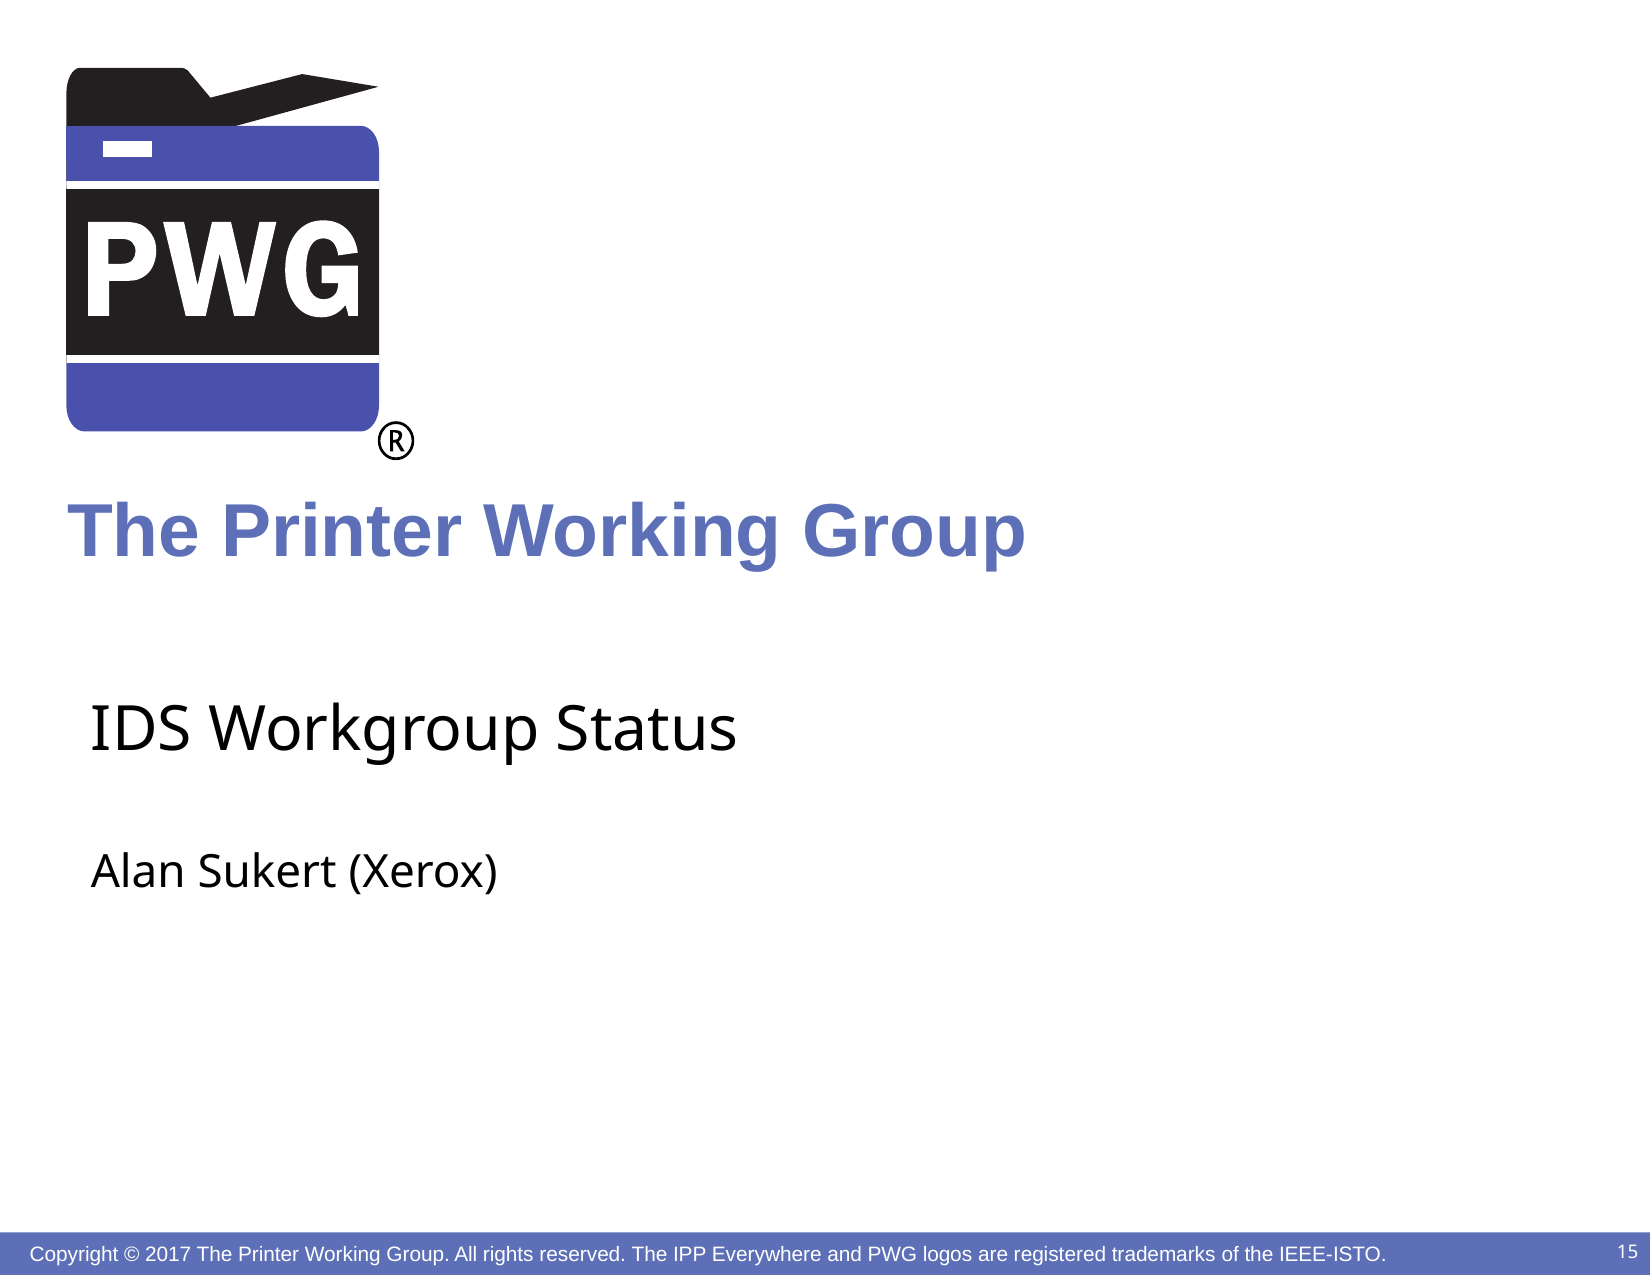

#
IDS Workgroup Status
Alan Sukert (Xerox)
15